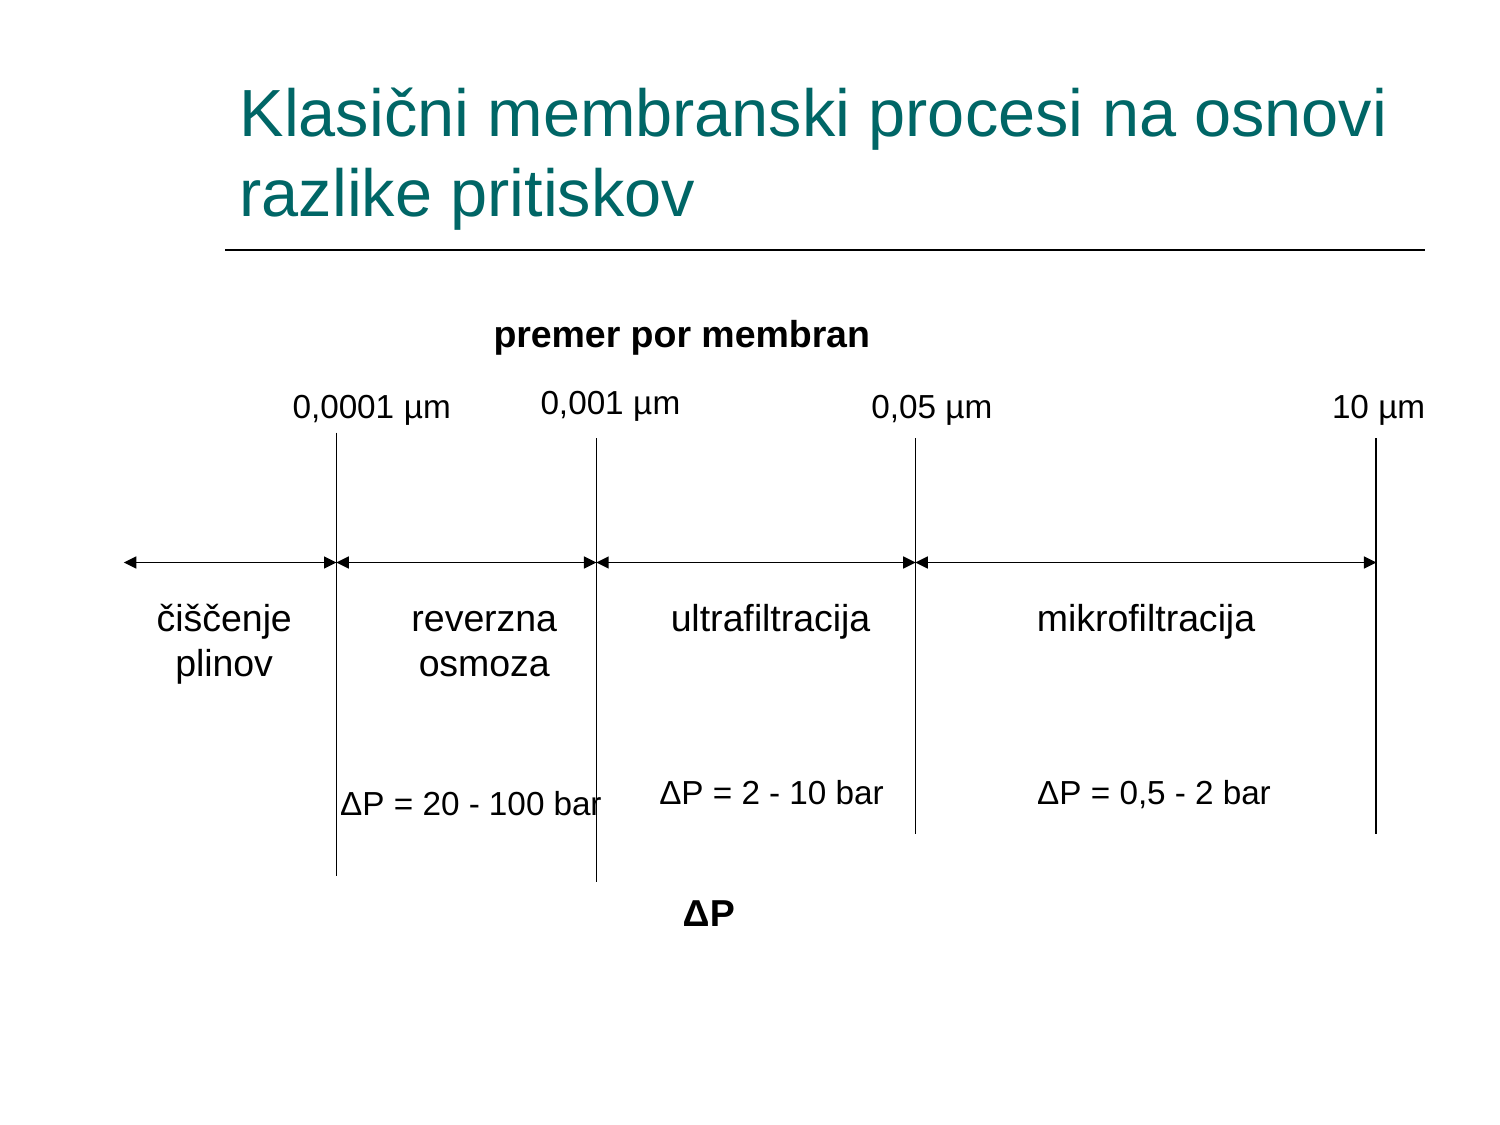

# Klasični membranski procesi na osnovi razlike pritiskov
premer por membran
0,001 µm
0,0001 µm
0,05 µm
10 µm
čiščenje plinov
reverzna osmoza
ultrafiltracija
mikrofiltracija
ΔP = 2 - 10 bar
ΔP = 0,5 - 2 bar
ΔP = 20 - 100 bar
ΔP